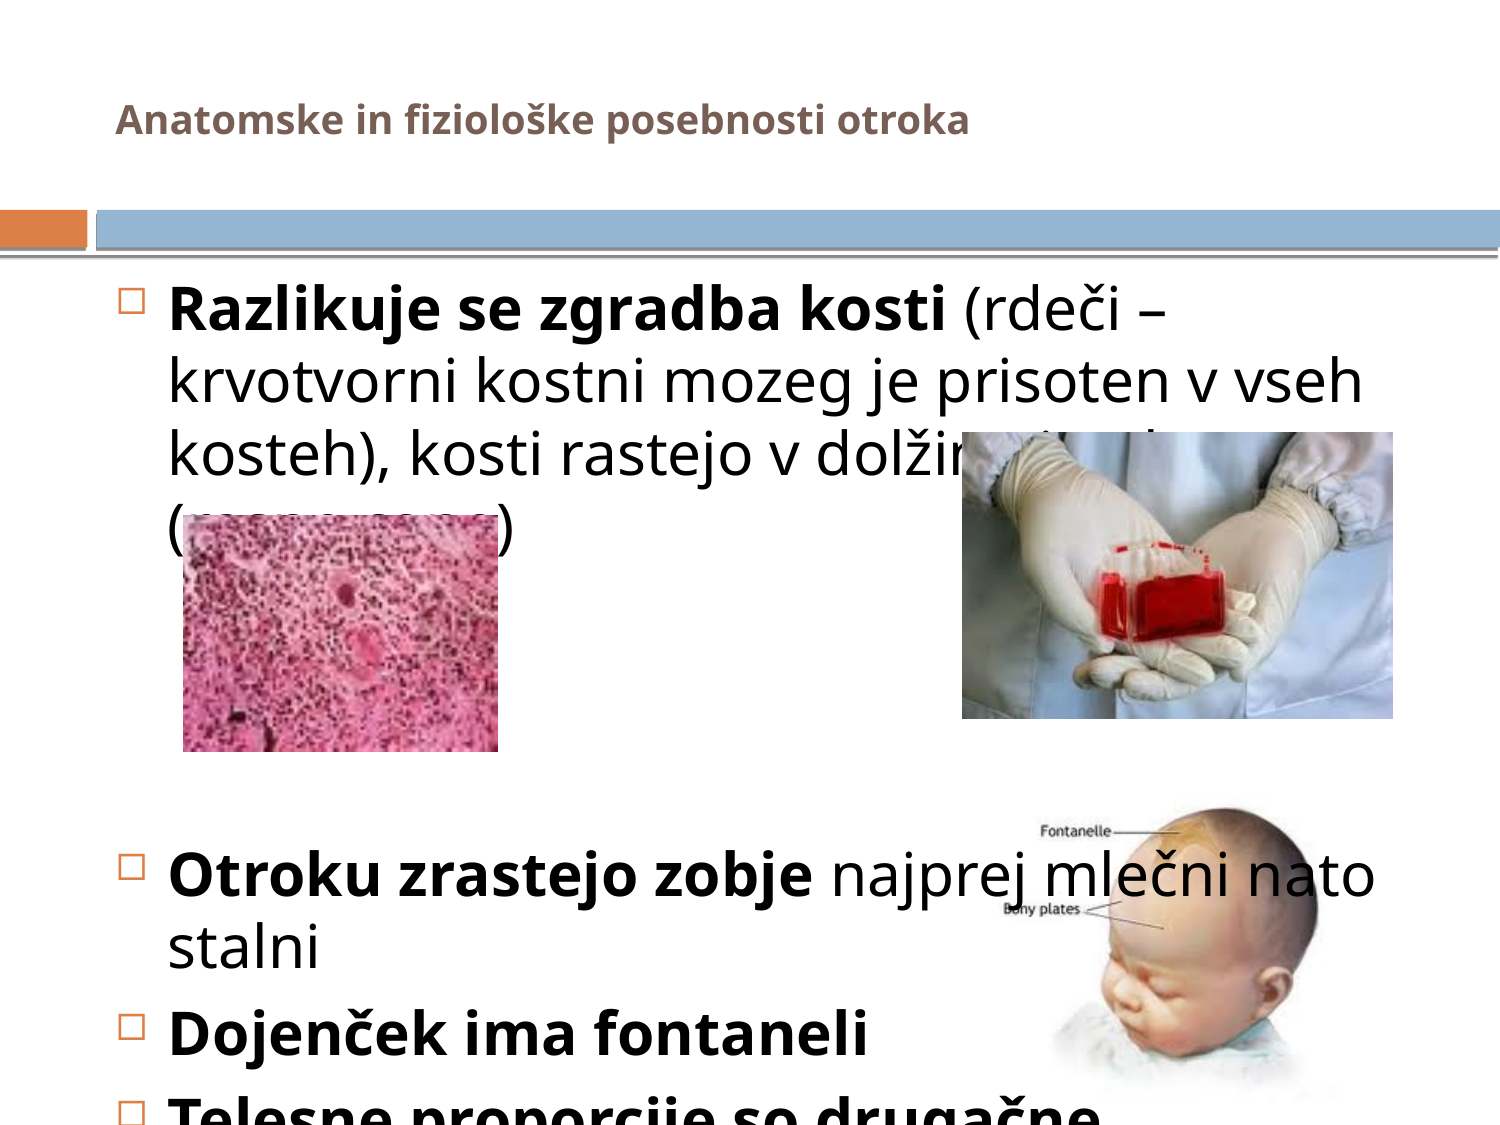

# Anatomske in fiziološke posebnosti otroka
Razlikuje se zgradba kosti (rdeči – krvotvorni kostni mozeg je prisoten v vseh kosteh), kosti rastejo v dolžino in obseg (rasne cone)
Otroku zrastejo zobje najprej mlečni nato stalni
Dojenček ima fontaneli
Telesne proporcije so drugačne